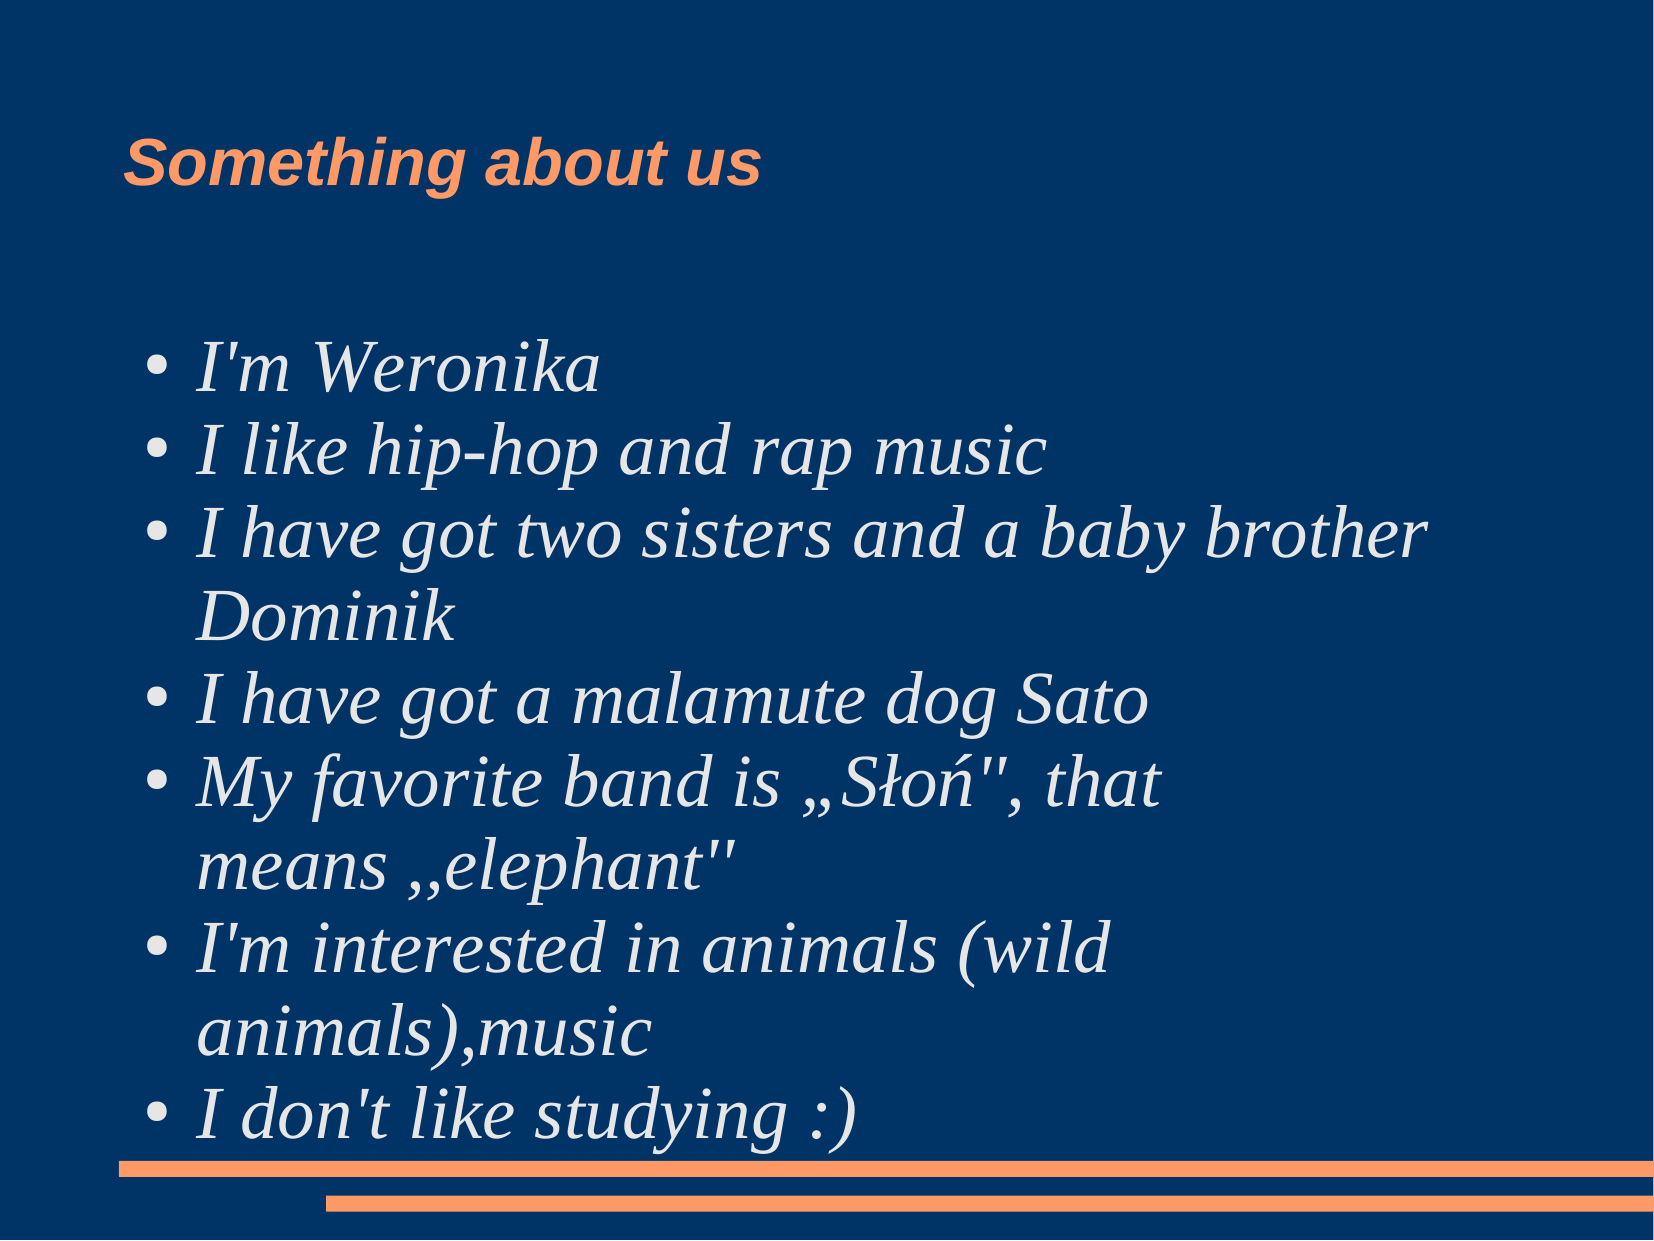

# Something about us
I'm Weronika
I like hip-hop and rap music
I have got two sisters and a baby brother Dominik
I have got a malamute dog Sato
My favorite band is „Słoń'', that means ,,elephant''
I'm interested in animals (wild animals),music
I don't like studying :)